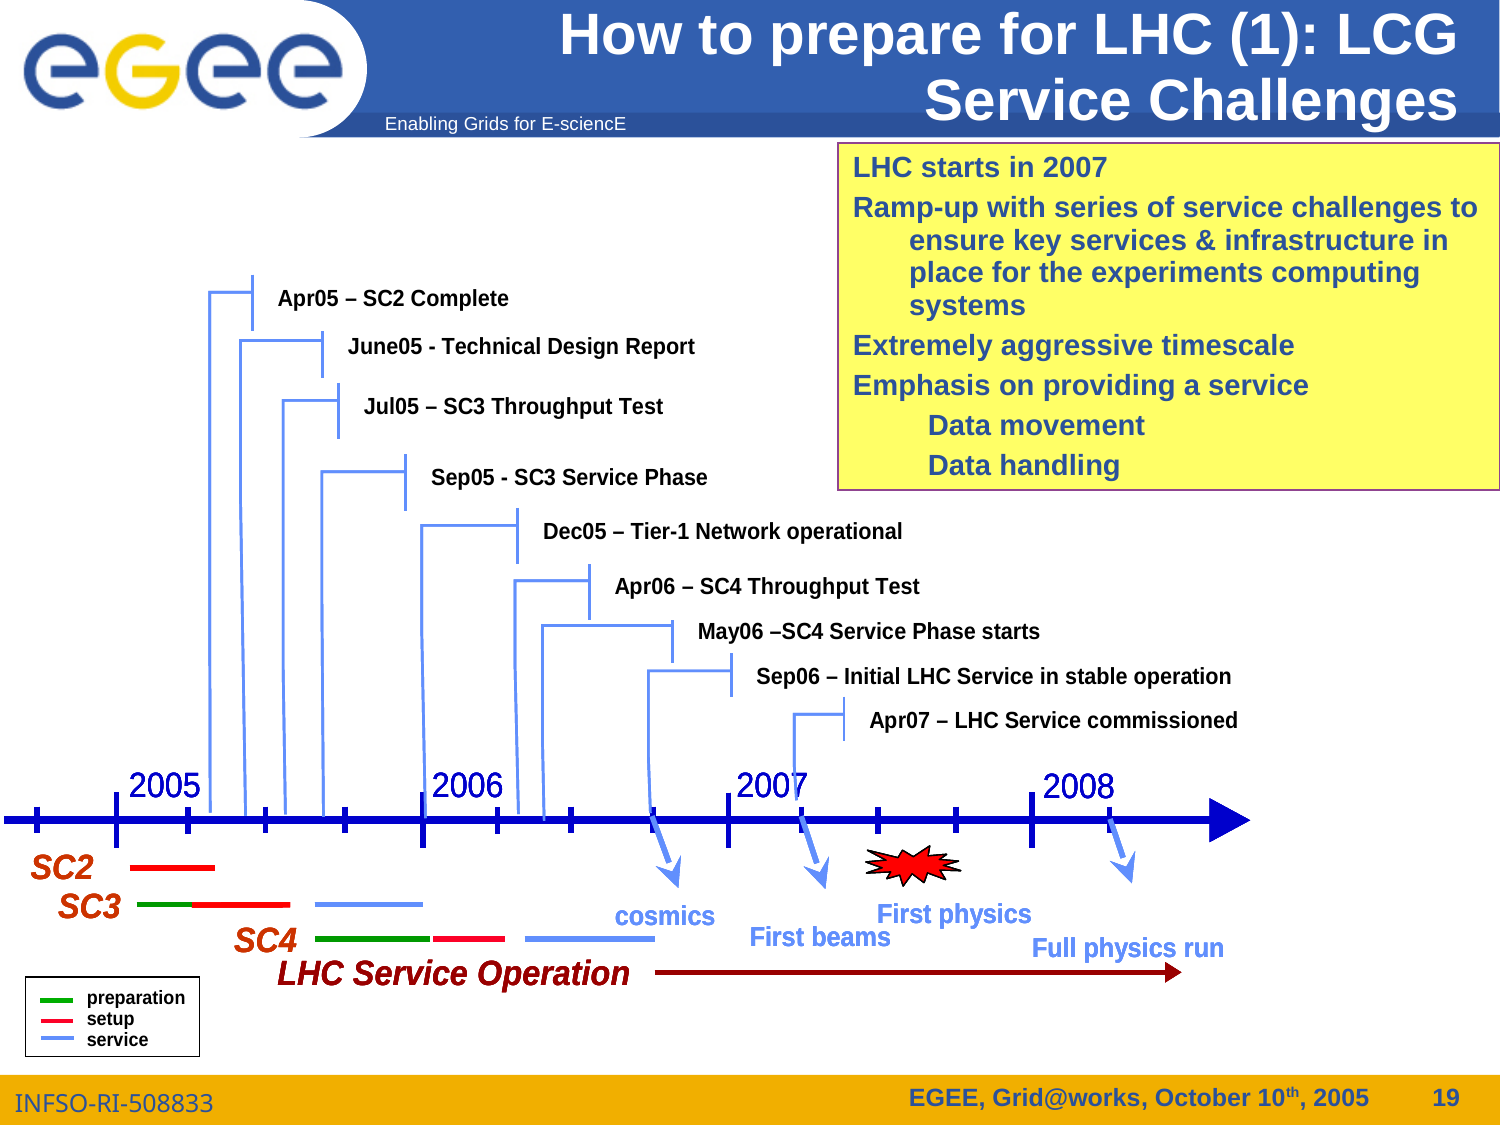

# How to prepare for LHC (1): LCG Service Challenges
LHC starts in 2007
Ramp-up with series of service challenges to ensure key services & infrastructure in place for the experiments computing systems
Extremely aggressive timescale
Emphasis on providing a service
Data movement
Data handling
MIE 2005 Healthgrid workshop, Geneva, August 2005
19